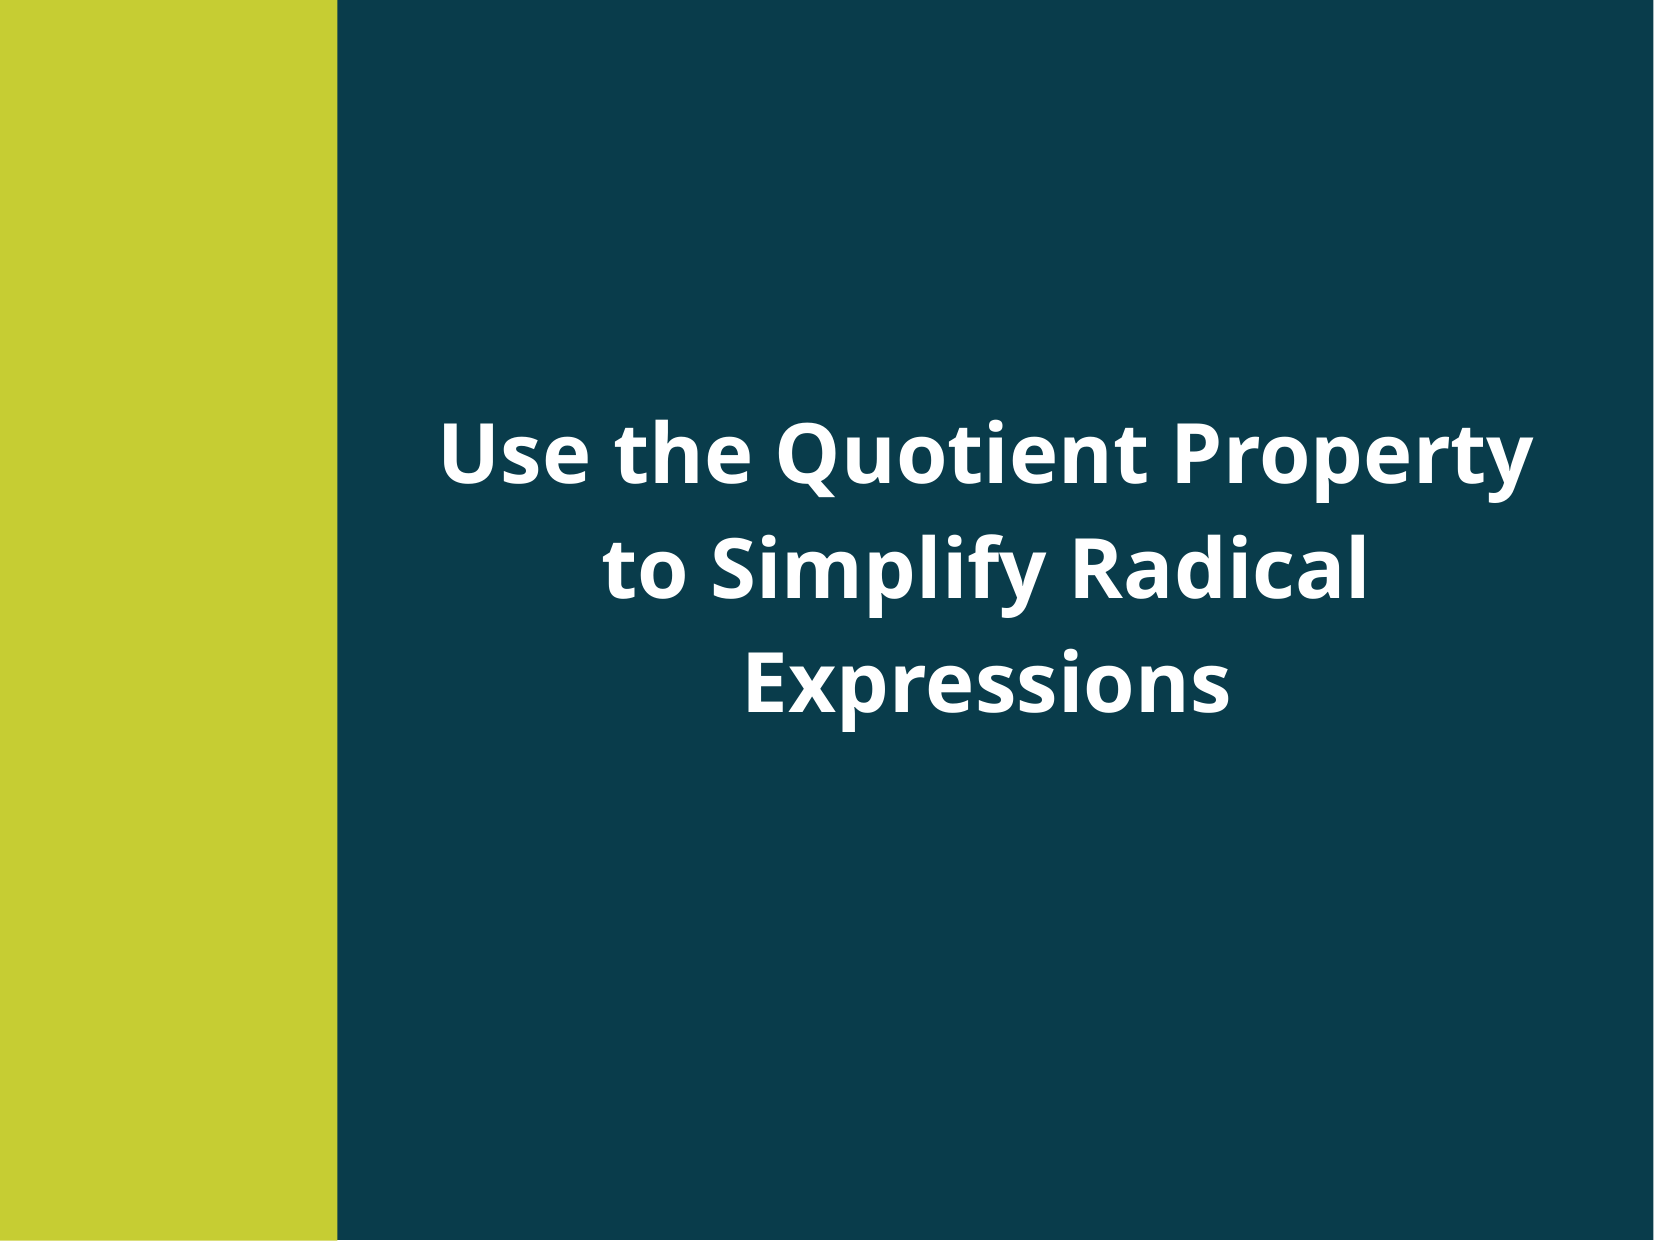

# Use the Quotient Property to Simplify Radical Expressions